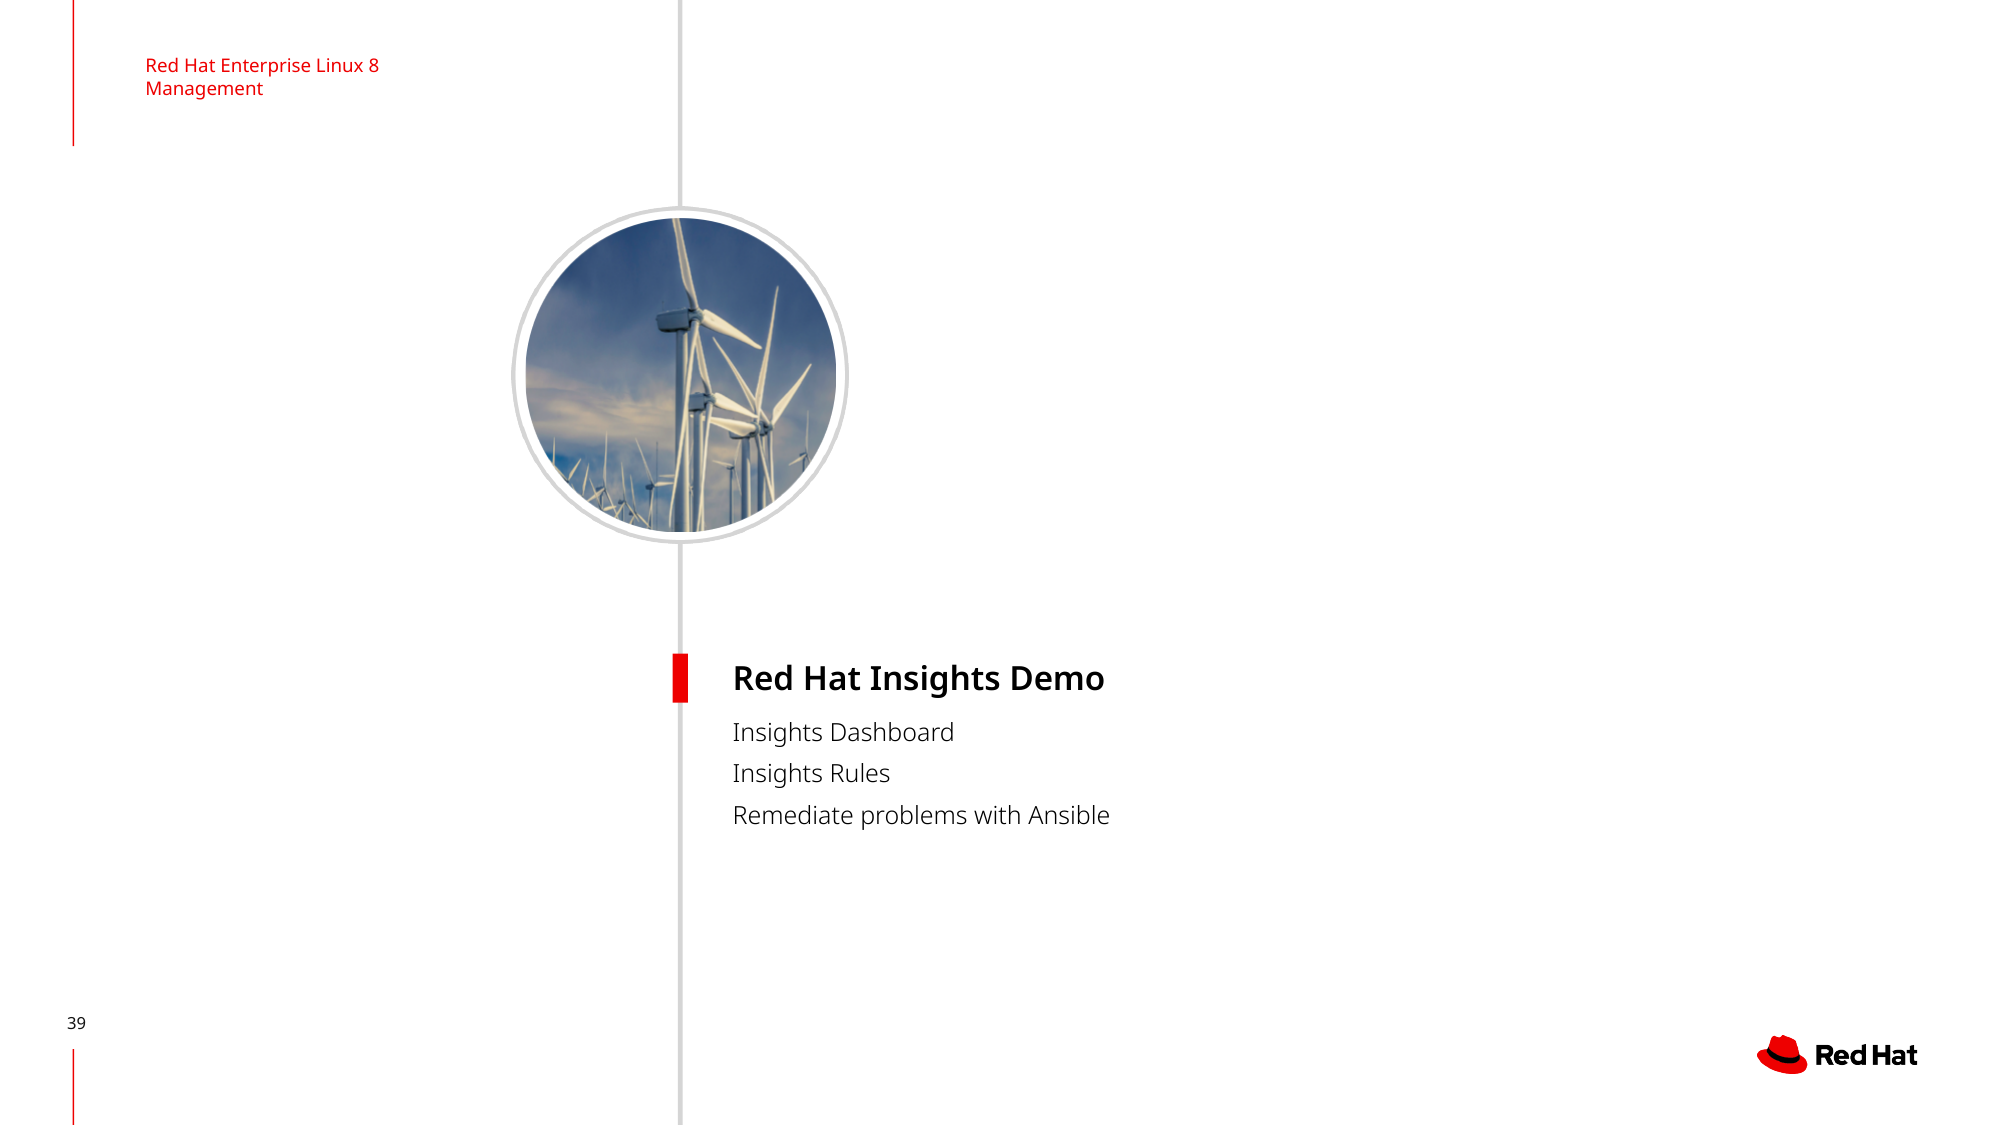

Red Hat Enterprise Linux 8
Management
Red Hat Insights Demo
# Insights Dashboard Insights Rules Remediate problems with Ansible
39